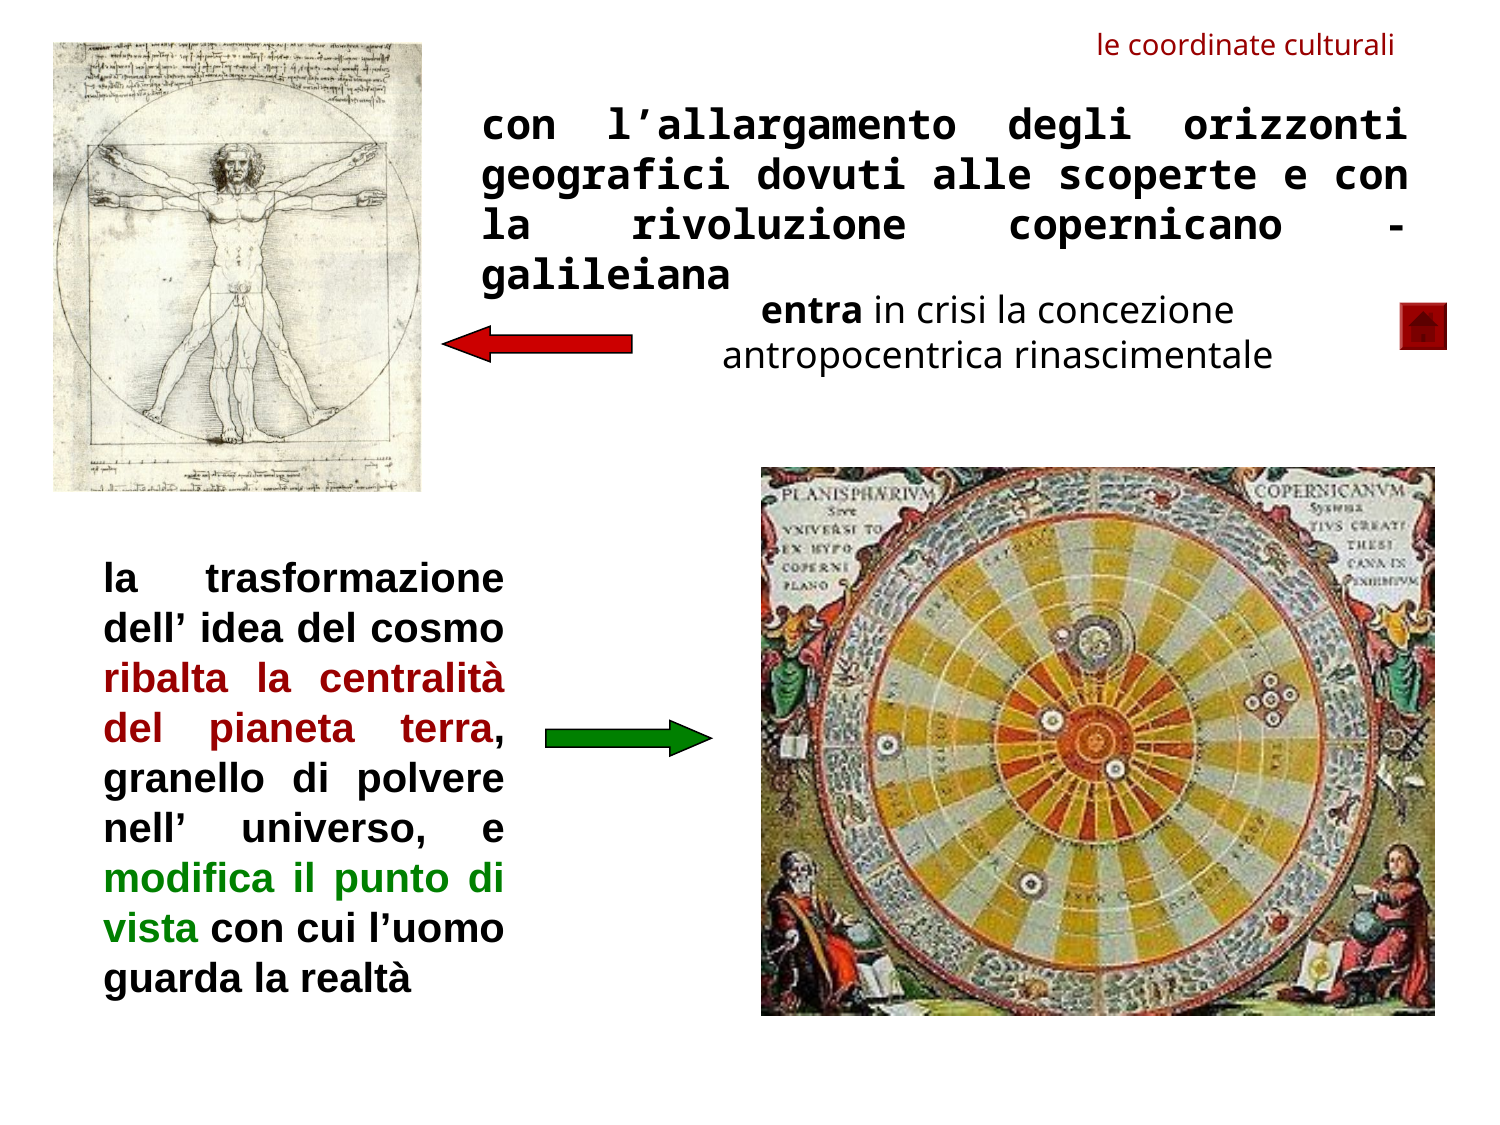

le coordinate culturali
con l’allargamento degli orizzonti geografici dovuti alle scoperte e con la rivoluzione copernicano - galileiana
entra in crisi la concezione antropocentrica rinascimentale
la trasformazione dell’ idea del cosmo ribalta la centralità del pianeta terra, granello di polvere nell’ universo, e modifica il punto di vista con cui l’uomo guarda la realtà